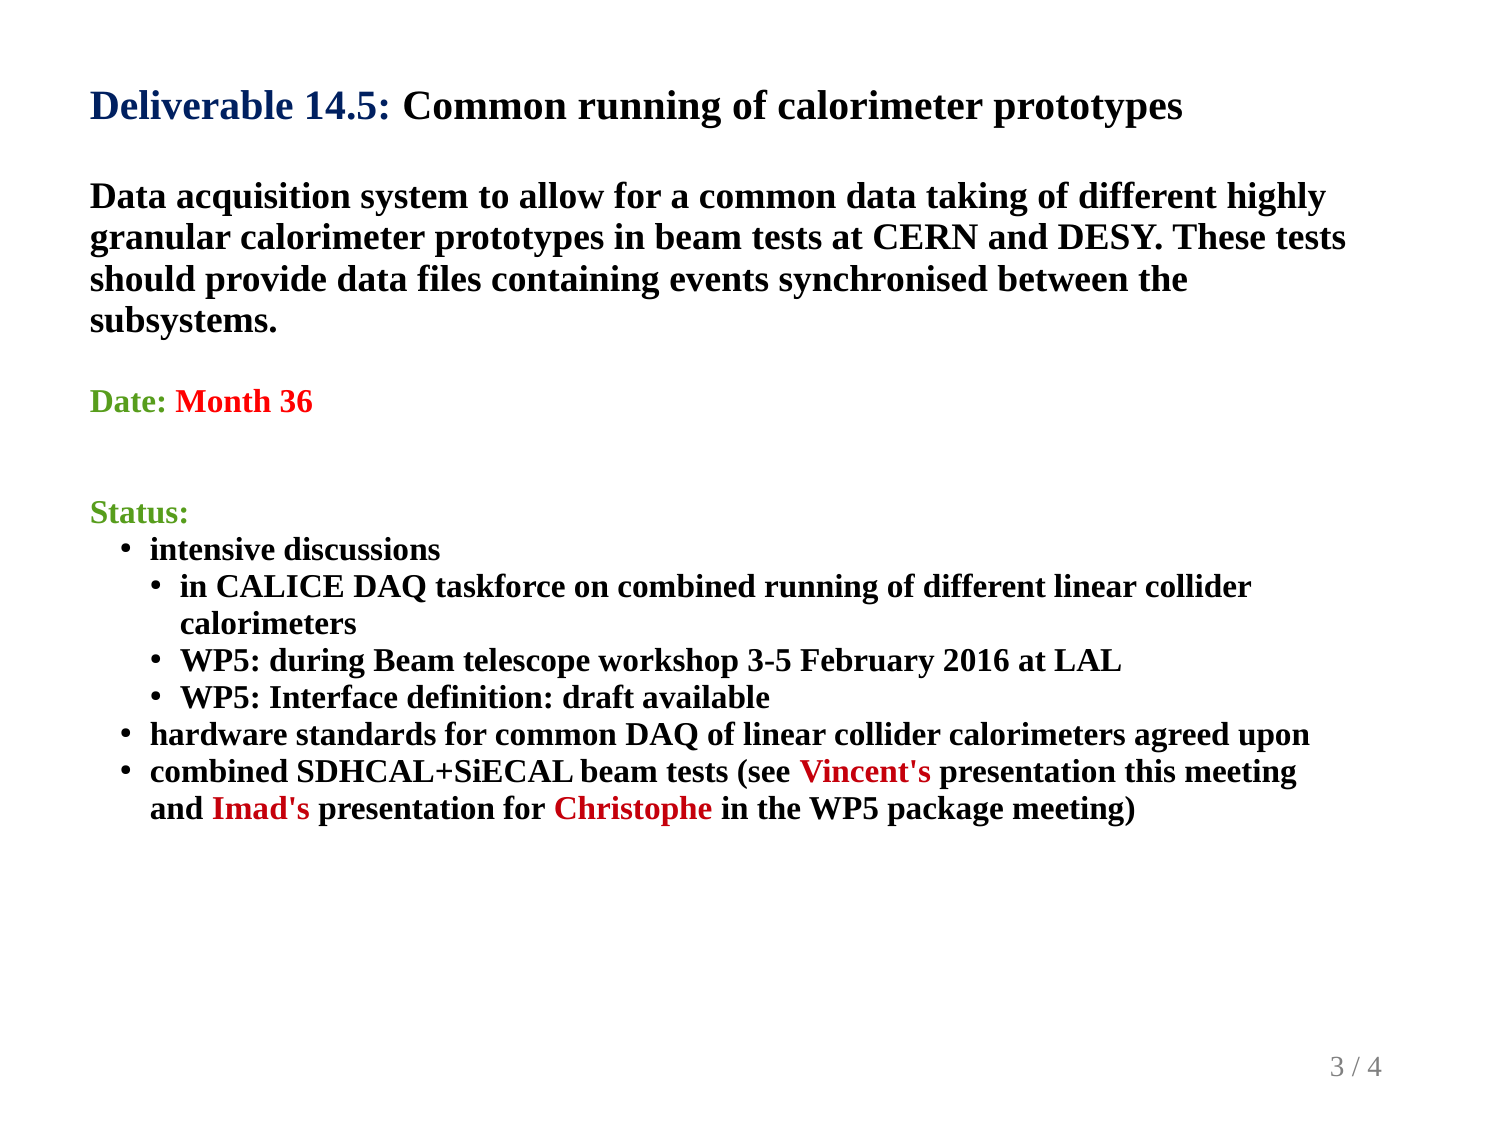

Deliverable 14.5: Common running of calorimeter prototypes
Data acquisition system to allow for a common data taking of different highly granular calorimeter prototypes in beam tests at CERN and DESY. These tests should provide data files containing events synchronised between the subsystems.
Date: Month 36
Status:
intensive discussions
in CALICE DAQ taskforce on combined running of different linear collider calorimeters
WP5: during Beam telescope workshop 3-5 February 2016 at LAL
WP5: Interface definition: draft available
hardware standards for common DAQ of linear collider calorimeters agreed upon
combined SDHCAL+SiECAL beam tests (see Vincent's presentation this meeting and Imad's presentation for Christophe in the WP5 package meeting)
3